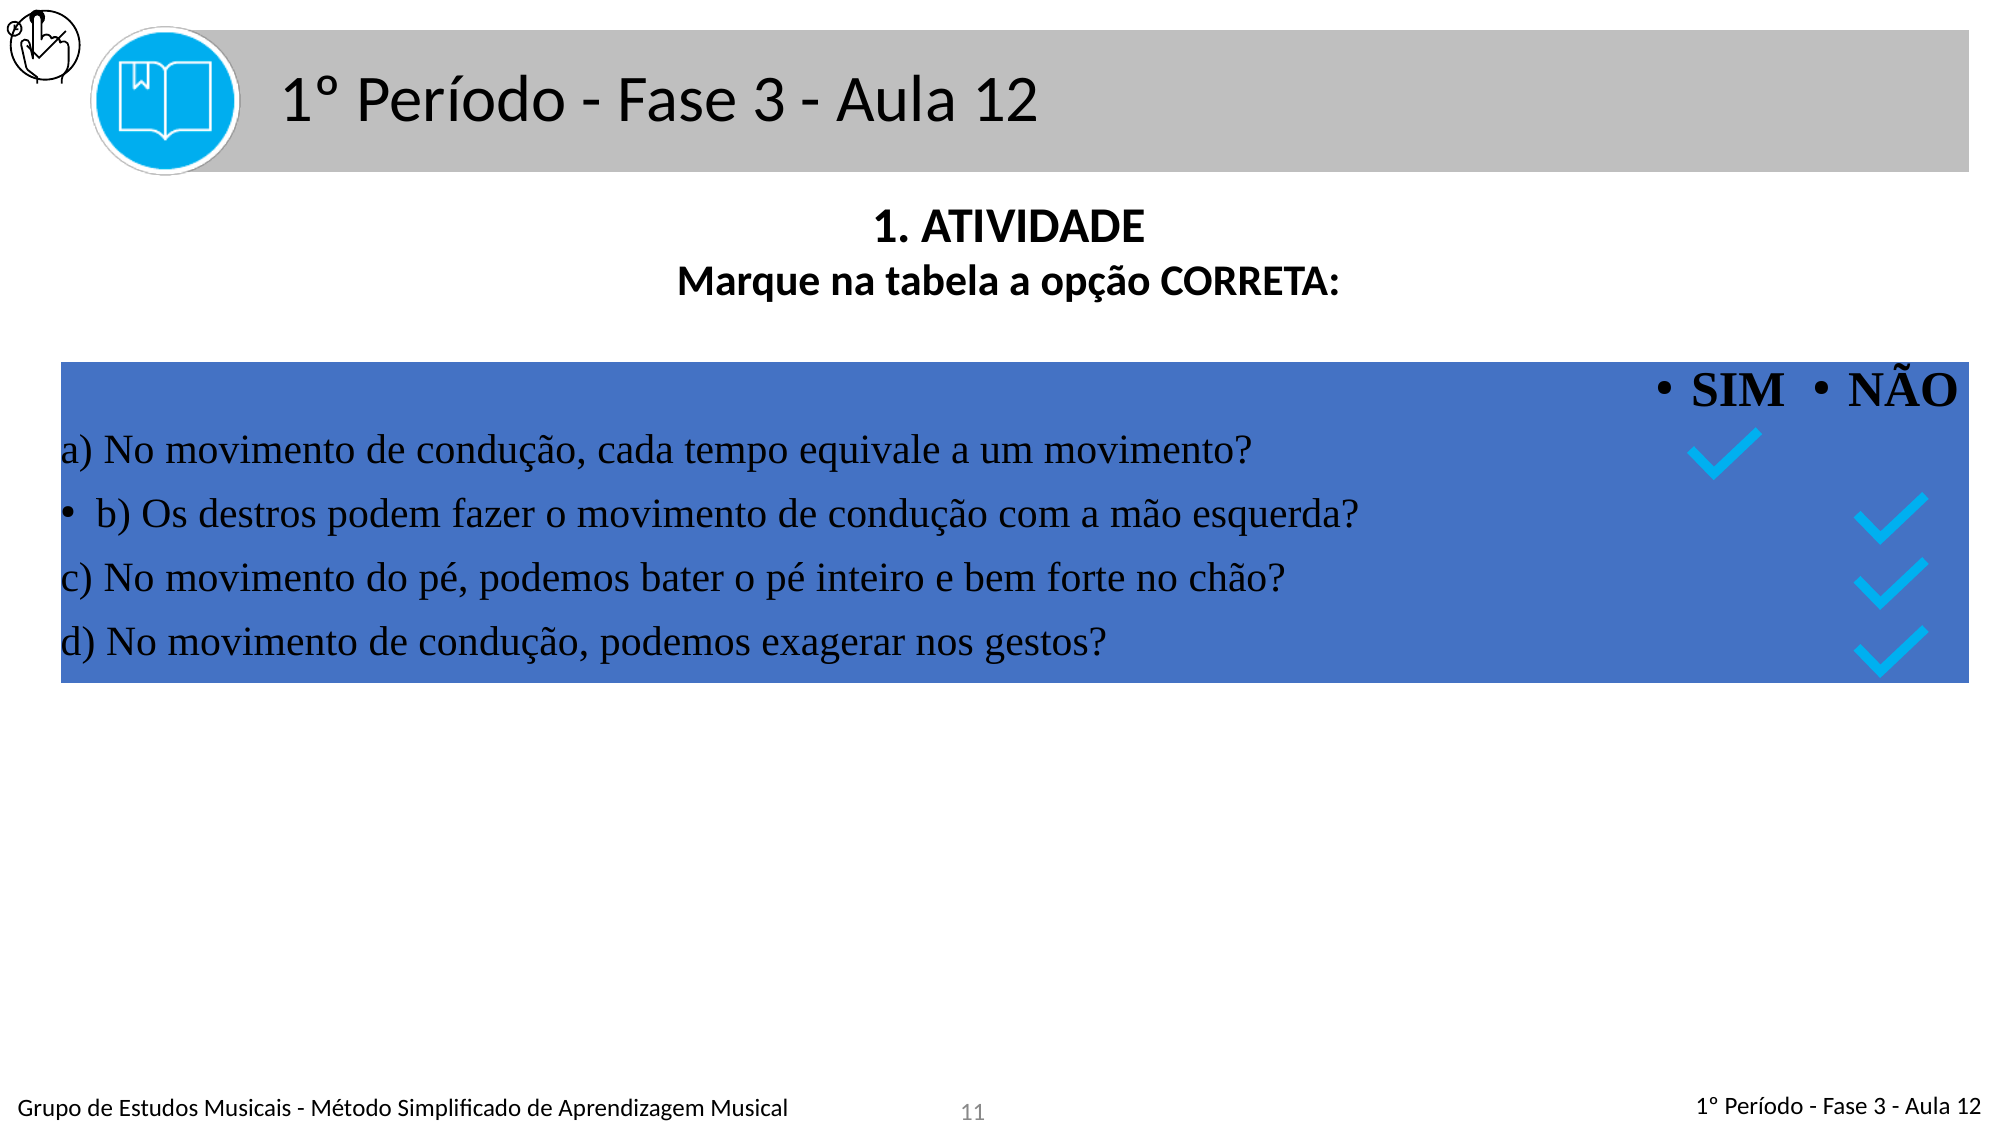

1º Período - Fase 3 - Aula 12
1. ATIVIDADE
Marque na tabela a opção CORRETA:
| | SIM | NÃO |
| --- | --- | --- |
| a) No movimento de condução, cada tempo equivale a um movimento? | | |
| b) Os destros podem fazer o movimento de condução com a mão esquerda? | | |
| c) No movimento do pé, podemos bater o pé inteiro e bem forte no chão? | | |
| d) No movimento de condução, podemos exagerar nos gestos? | | |
1º Período - Fase 3 - Aula 12
Grupo de Estudos Musicais - Método Simplificado de Aprendizagem Musical